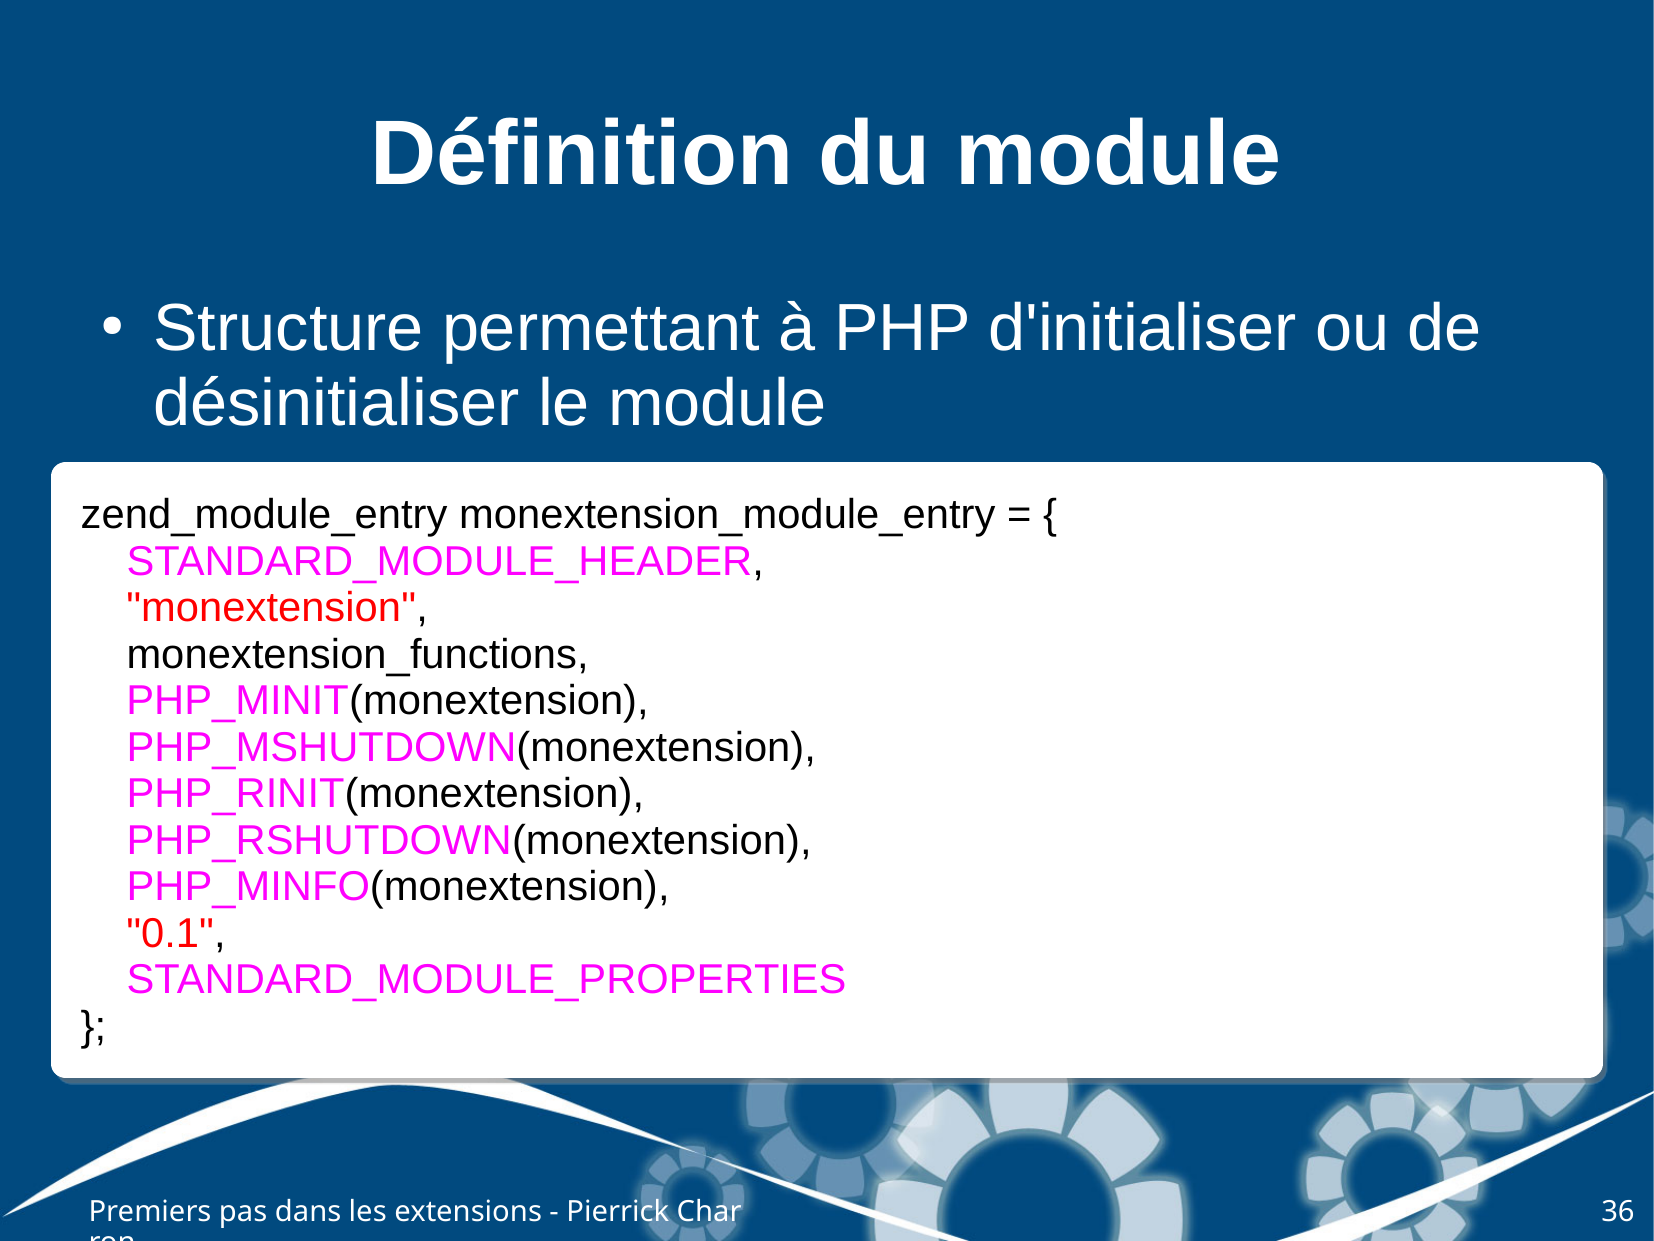

# Définition du module
Structure permettant à PHP d'initialiser ou de désinitialiser le module
zend_module_entry monextension_module_entry = {
 STANDARD_MODULE_HEADER,
 "monextension",
 monextension_functions,
 PHP_MINIT(monextension),
 PHP_MSHUTDOWN(monextension),
 PHP_RINIT(monextension),
 PHP_RSHUTDOWN(monextension),
 PHP_MINFO(monextension),
 "0.1",
 STANDARD_MODULE_PROPERTIES
};
Premiers pas dans les extensions - Pierrick Charron
36